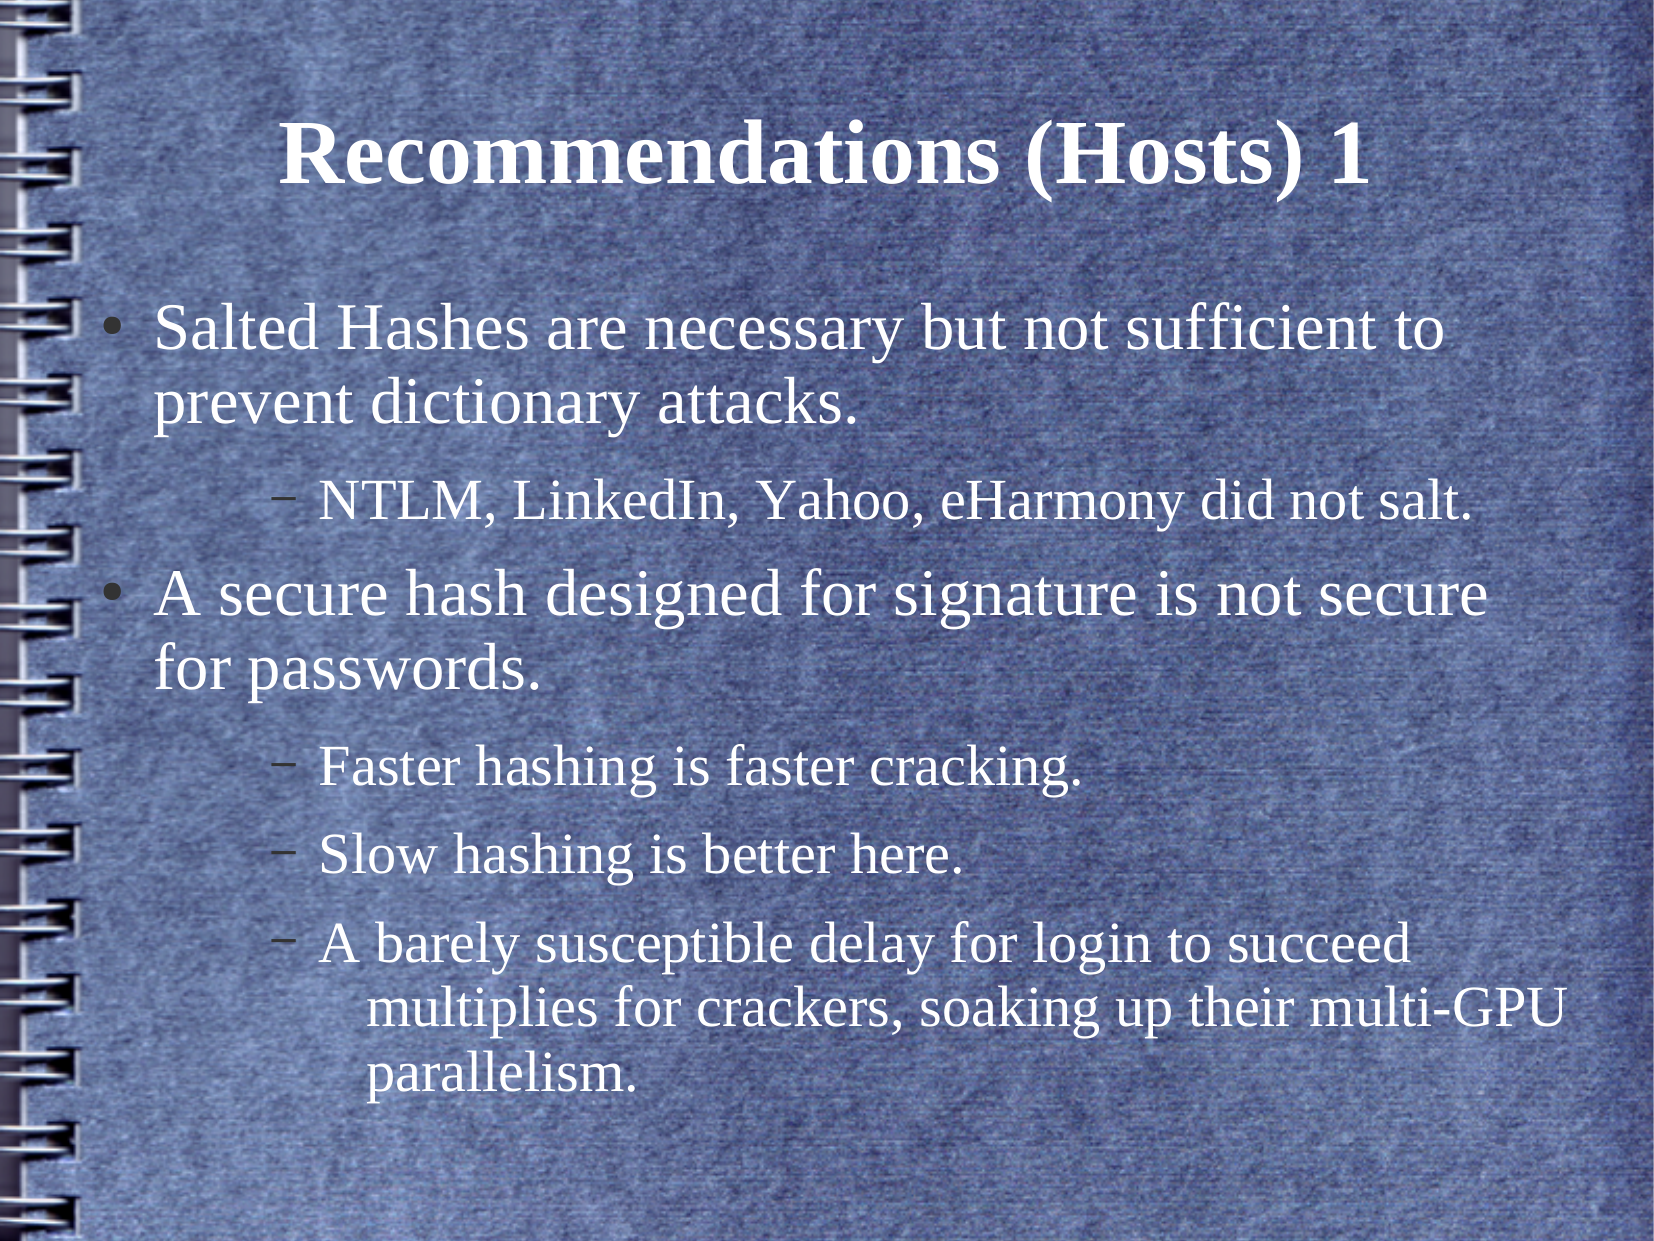

# Recommendations (Hosts) 1
Salted Hashes are necessary but not sufficient to prevent dictionary attacks.
NTLM, LinkedIn, Yahoo, eHarmony did not salt.
A secure hash designed for signature is not secure for passwords.
Faster hashing is faster cracking.
Slow hashing is better here.
A barely susceptible delay for login to succeed multiplies for crackers, soaking up their multi-GPU parallelism.